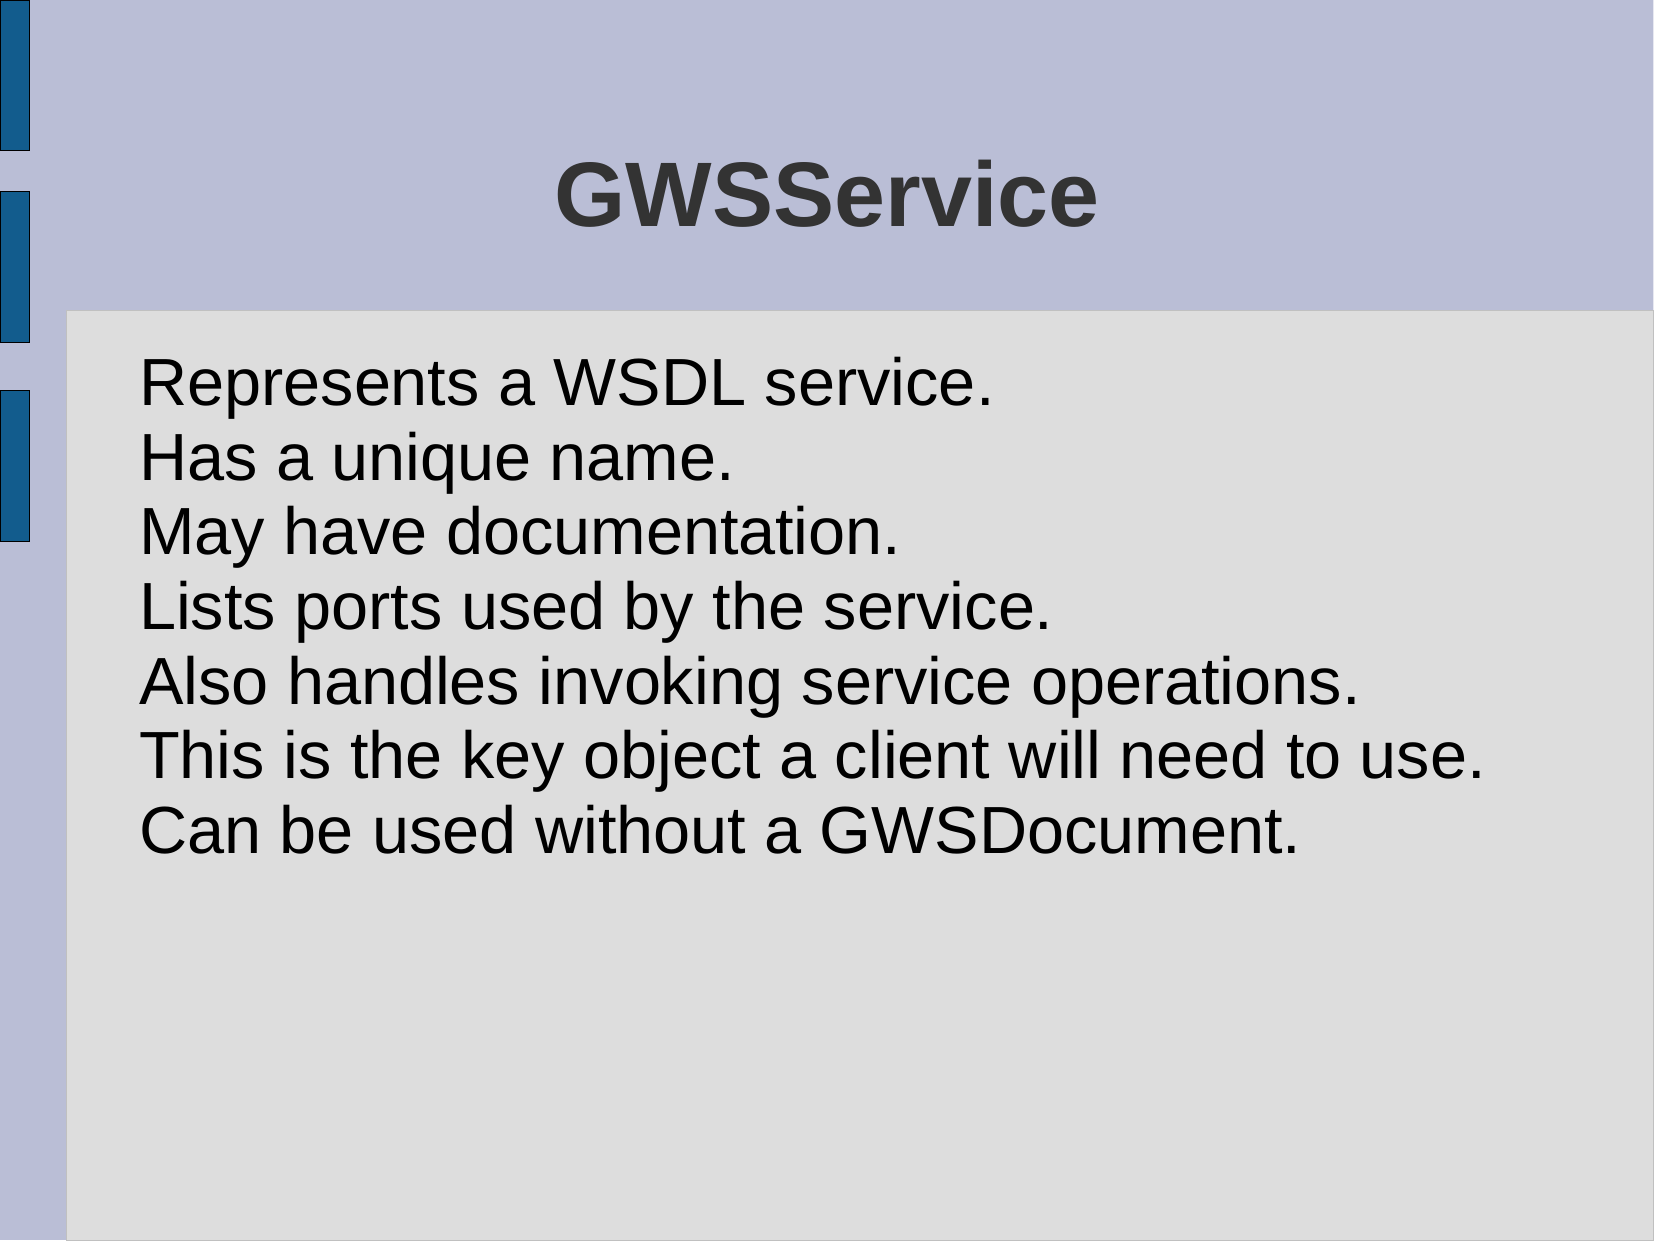

# GWSService
Represents a WSDL service.
Has a unique name.
May have documentation.
Lists ports used by the service.
Also handles invoking service operations.
This is the key object a client will need to use.
Can be used without a GWSDocument.